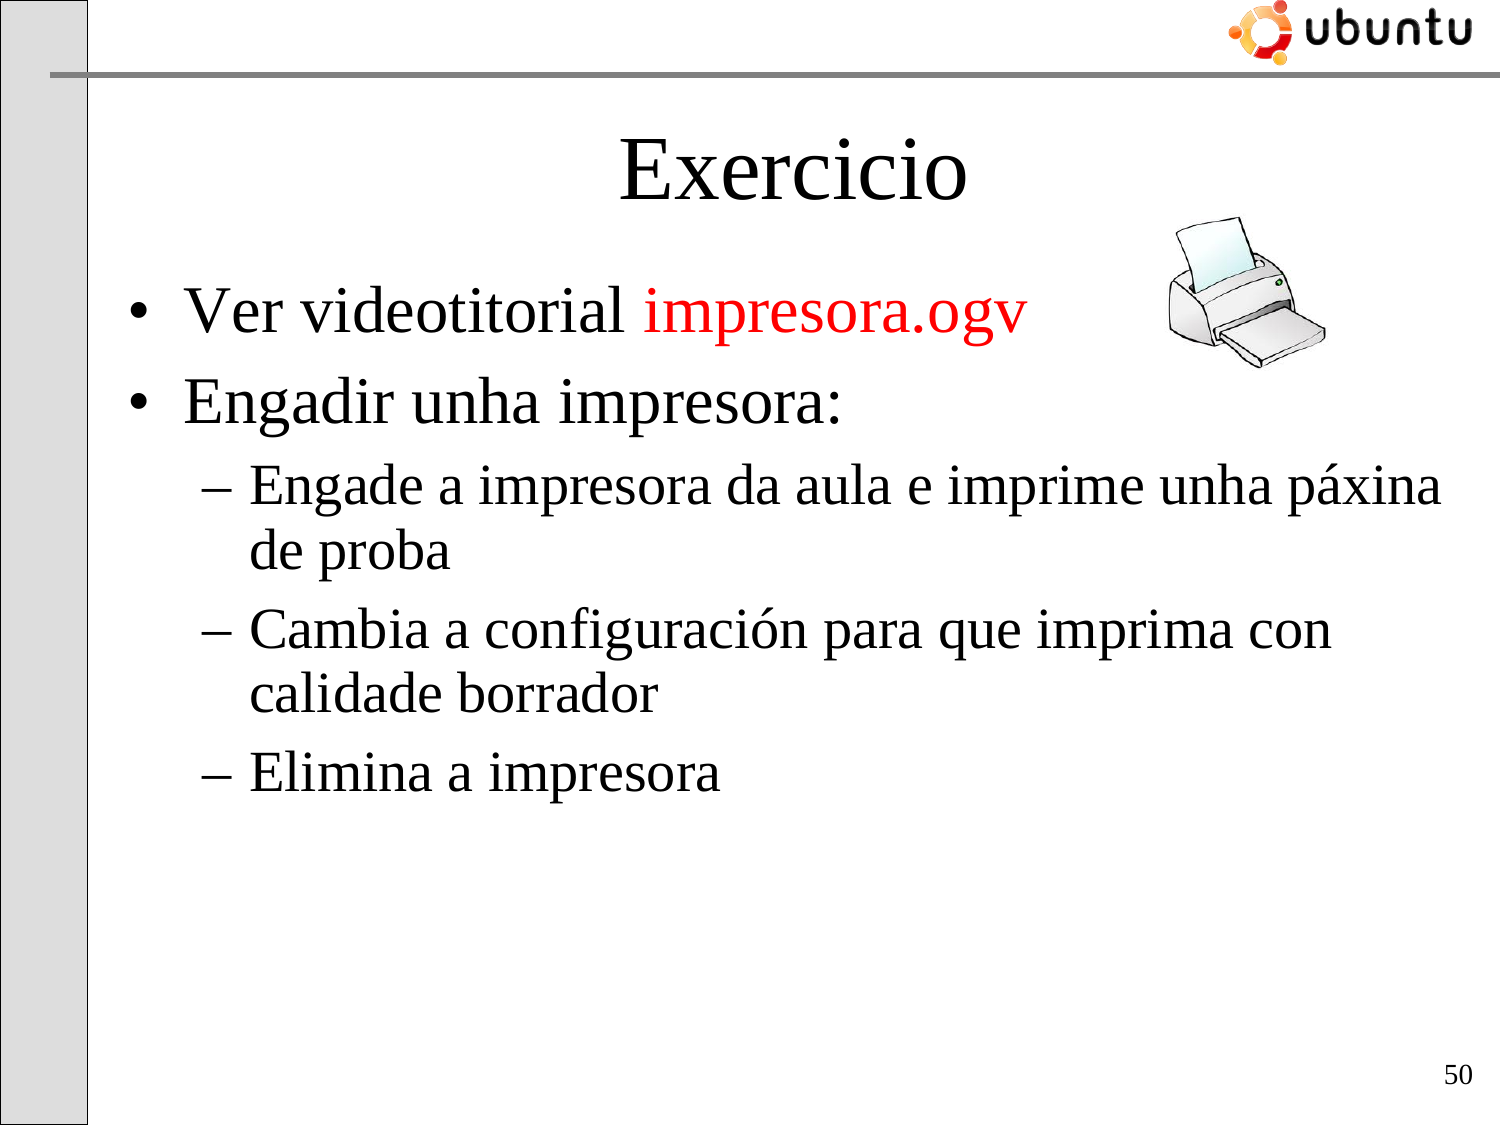

# Exercicio
Ver videotitorial impresora.ogv
Engadir unha impresora:
Engade a impresora da aula e imprime unha páxina de proba
Cambia a configuración para que imprima con calidade borrador
Elimina a impresora
50